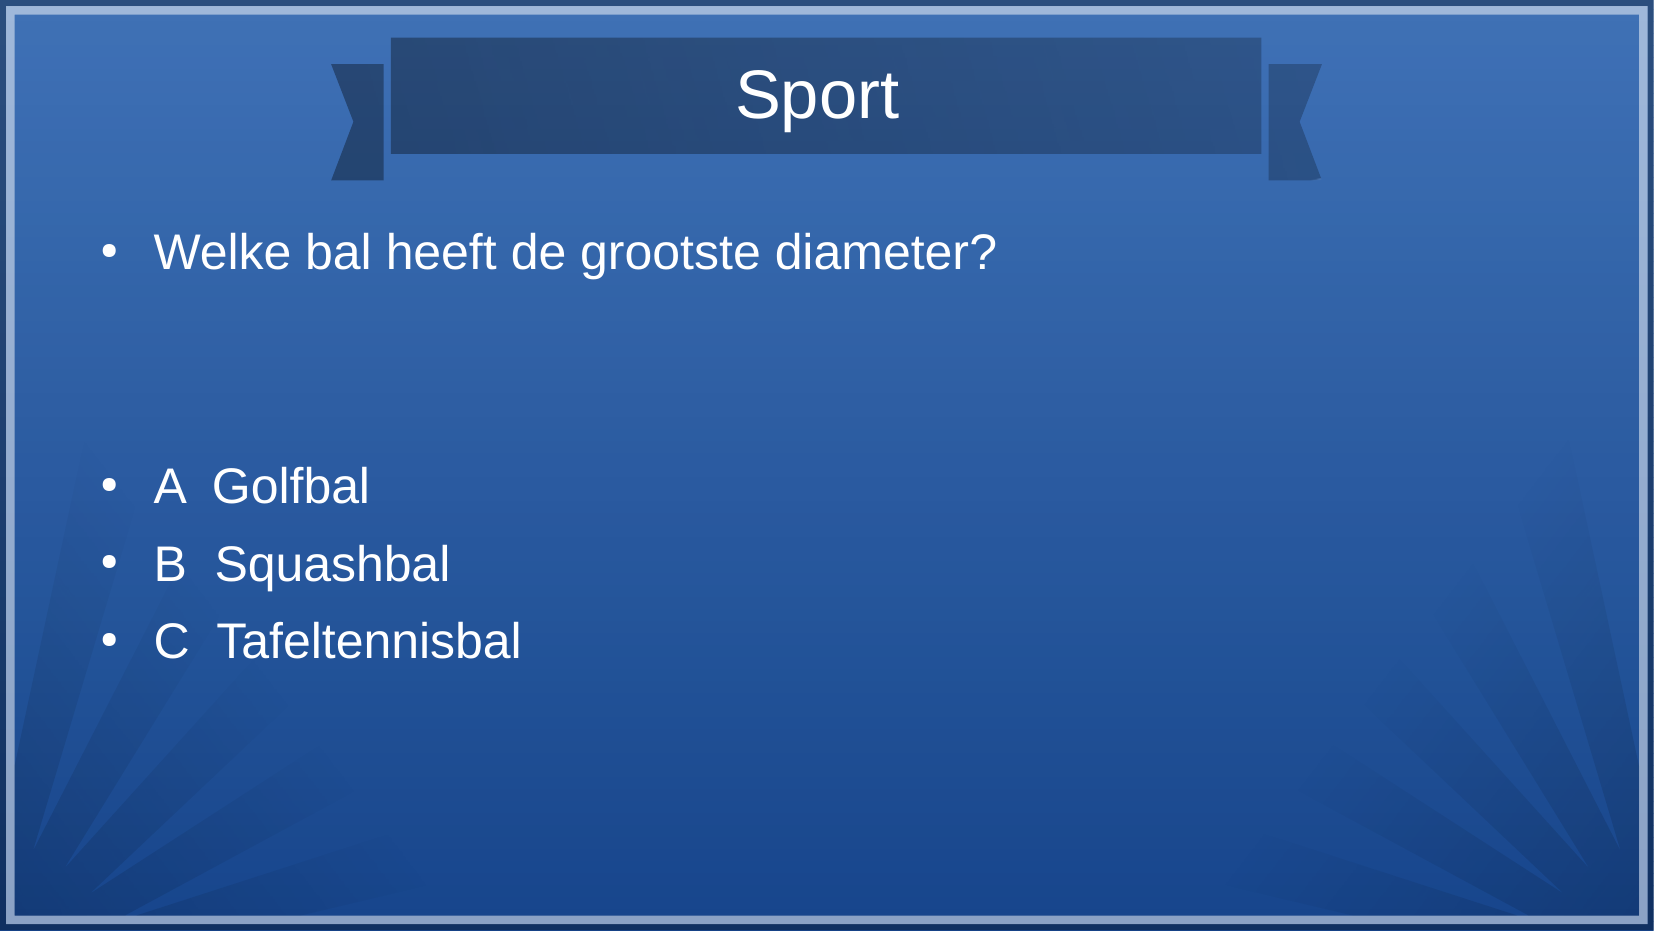

# Sport
Welke bal heeft de grootste diameter?
A Golfbal
B Squashbal
C Tafeltennisbal